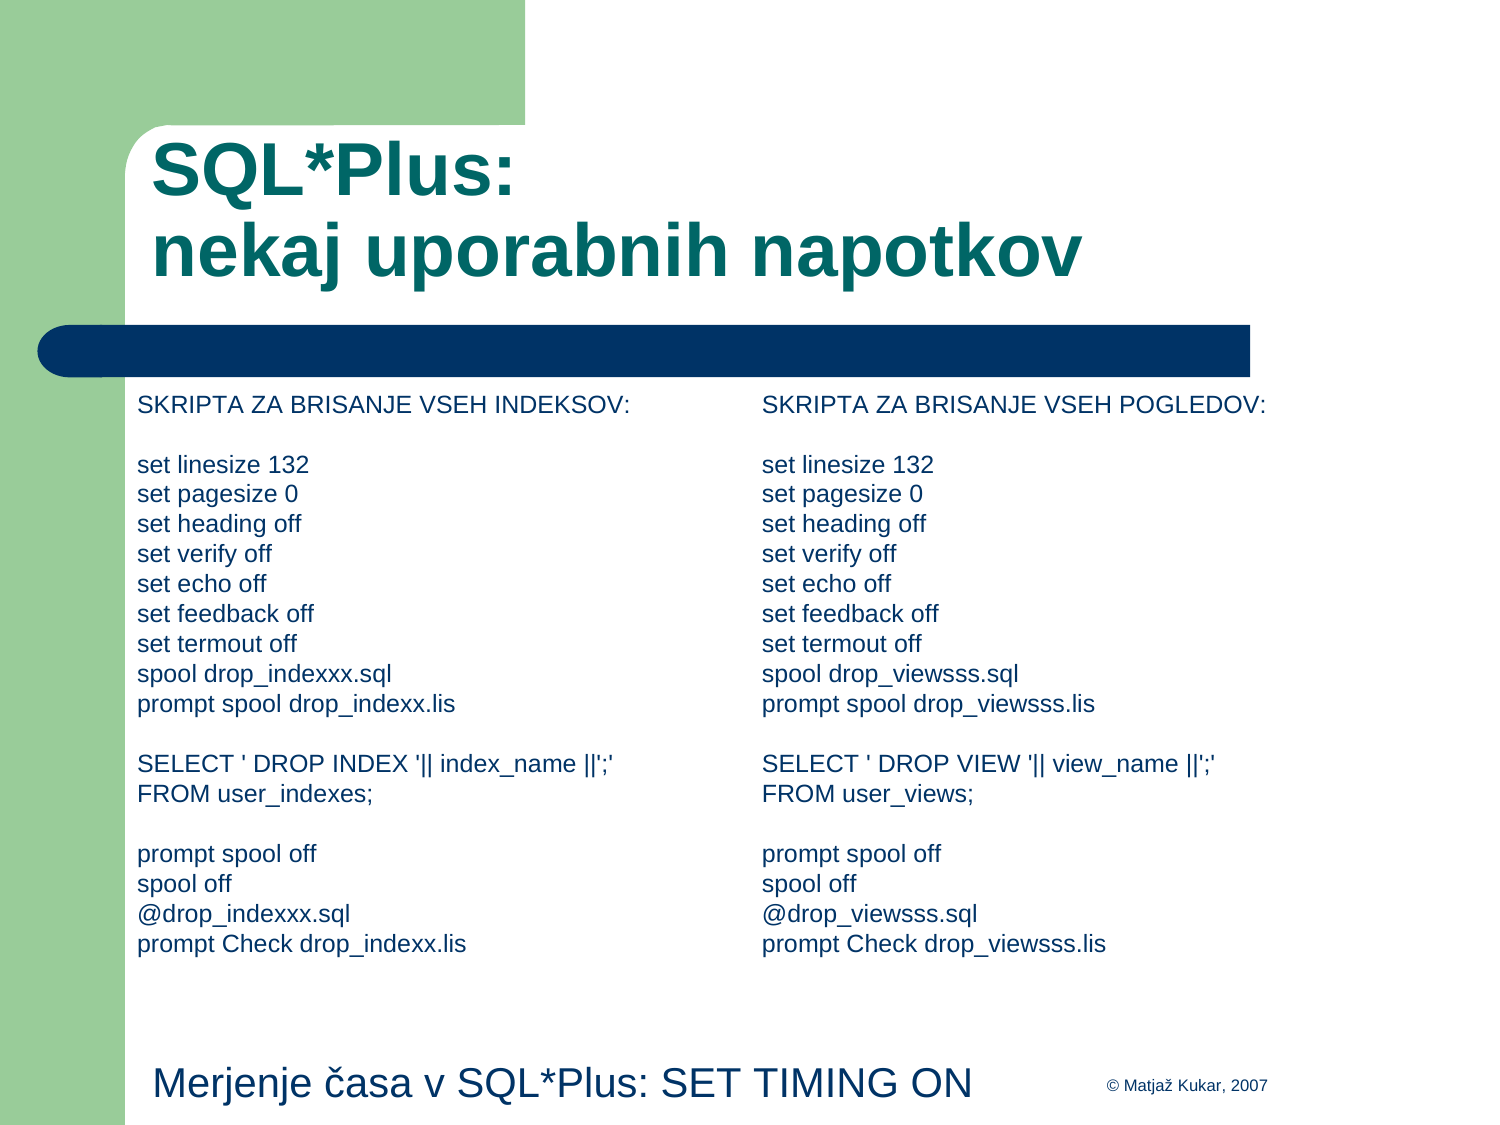

# SQL*Plus: nekaj uporabnih napotkov
SKRIPTA ZA BRISANJE VSEH INDEKSOV:
set linesize 132
set pagesize 0
set heading off
set verify off
set echo off
set feedback off
set termout off
spool drop_indexxx.sql
prompt spool drop_indexx.lis
SELECT ' DROP INDEX '|| index_name ||';'
FROM user_indexes;
prompt spool off
spool off
@drop_indexxx.sql
prompt Check drop_indexx.lis
SKRIPTA ZA BRISANJE VSEH POGLEDOV:
set linesize 132
set pagesize 0
set heading off
set verify off
set echo off
set feedback off
set termout off
spool drop_viewsss.sql
prompt spool drop_viewsss.lis
SELECT ' DROP VIEW '|| view_name ||';'
FROM user_views;
prompt spool off
spool off
@drop_viewsss.sql
prompt Check drop_viewsss.lis
Merjenje časa v SQL*Plus: SET TIMING ON
© Matjaž Kukar, 2007